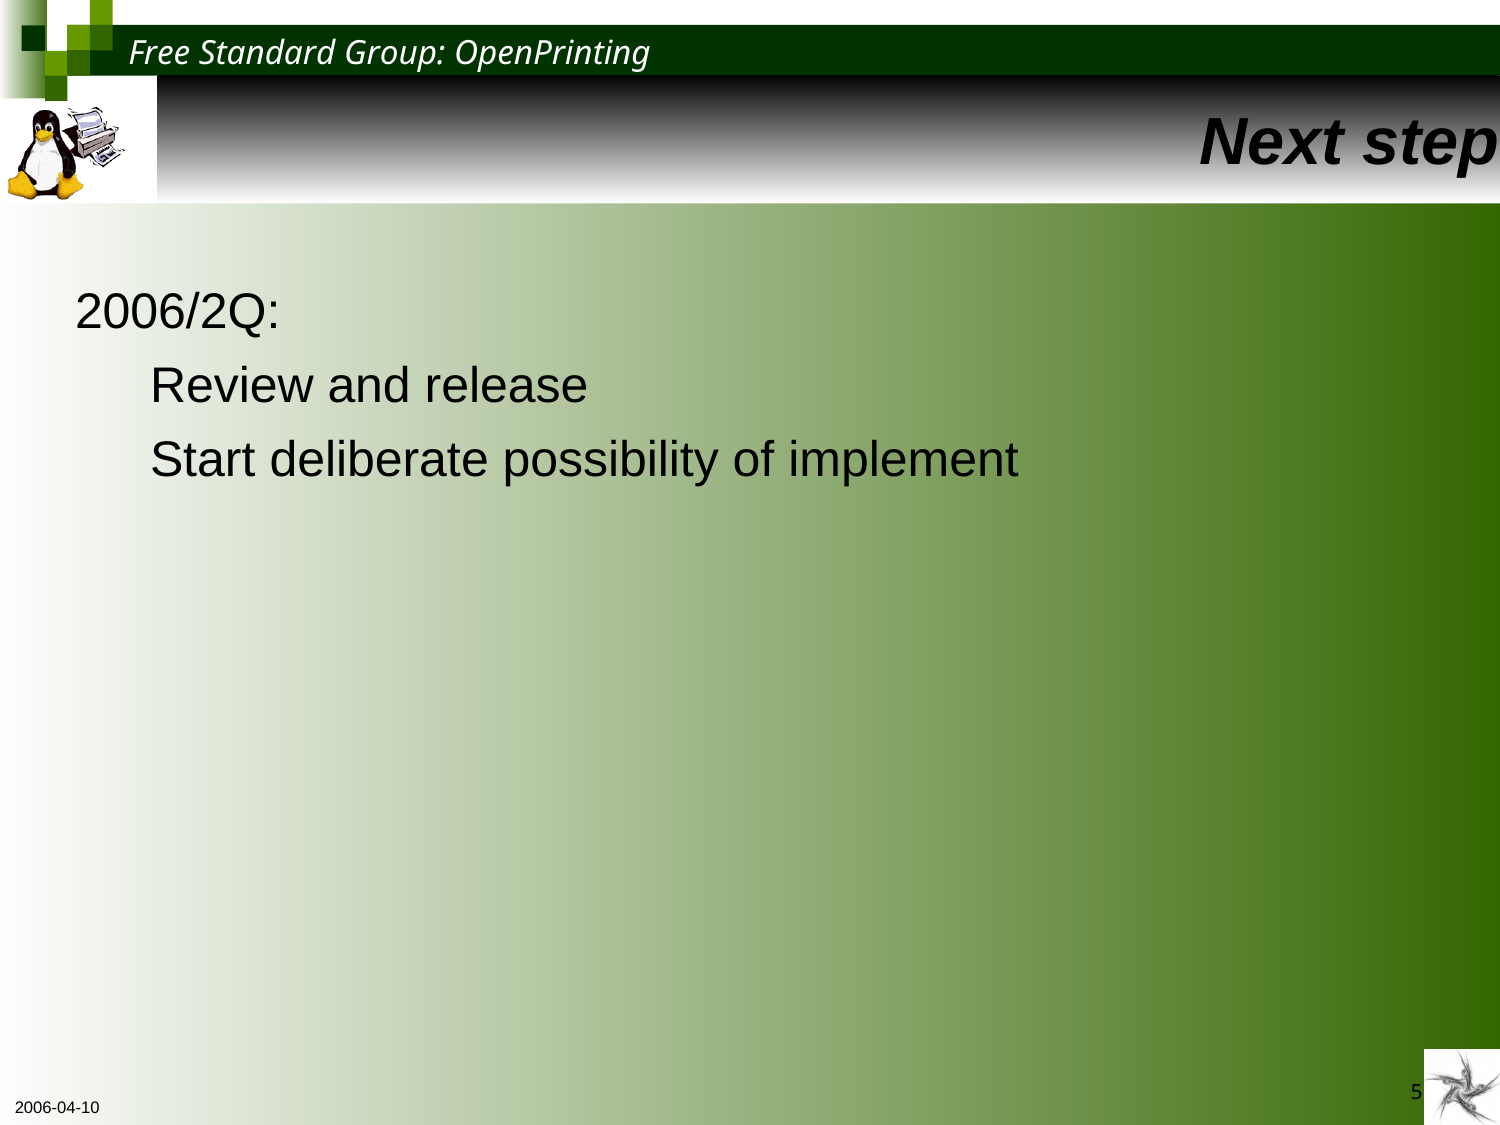

# Next step
2006/2Q:
Review and release
Start deliberate possibility of implement